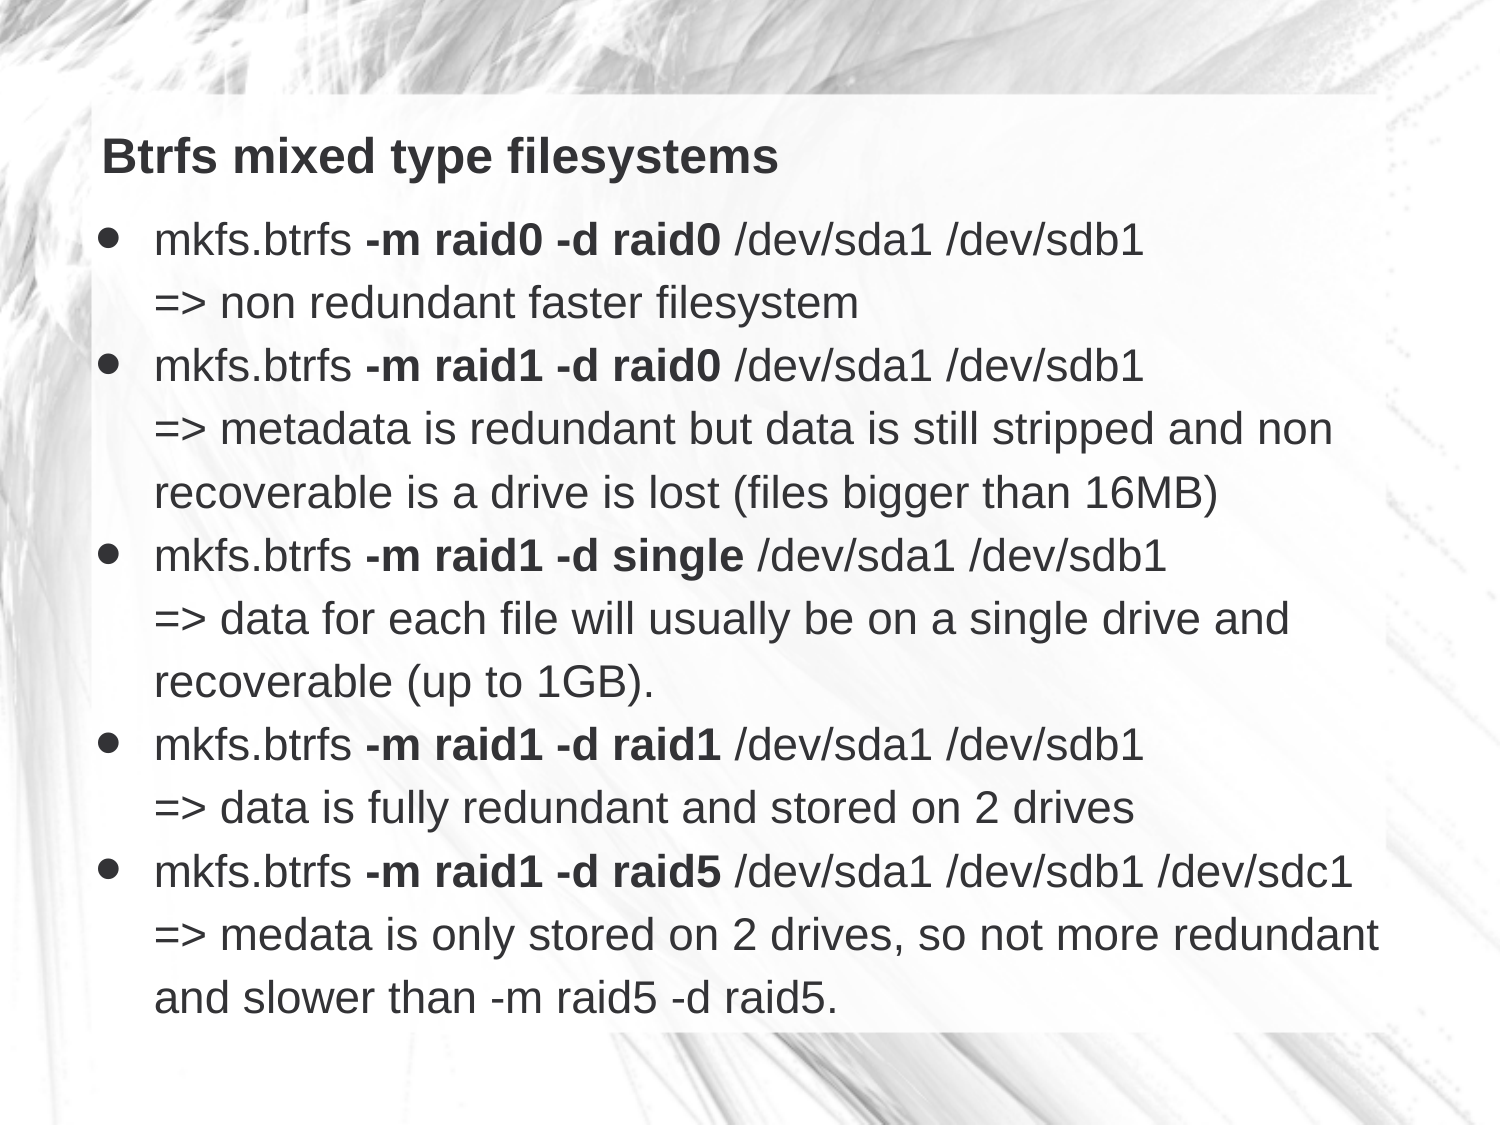

# Btrfs mixed type filesystems
mkfs.btrfs -m raid0 -d raid0 /dev/sda1 /dev/sdb1
=> non redundant faster filesystem
mkfs.btrfs -m raid1 -d raid0 /dev/sda1 /dev/sdb1
=> metadata is redundant but data is still stripped and non recoverable is a drive is lost (files bigger than 16MB)
mkfs.btrfs -m raid1 -d single /dev/sda1 /dev/sdb1
=> data for each file will usually be on a single drive and recoverable (up to 1GB).
mkfs.btrfs -m raid1 -d raid1 /dev/sda1 /dev/sdb1
=> data is fully redundant and stored on 2 drives
mkfs.btrfs -m raid1 -d raid5 /dev/sda1 /dev/sdb1 /dev/sdc1
=> medata is only stored on 2 drives, so not more redundant and slower than -m raid5 -d raid5.